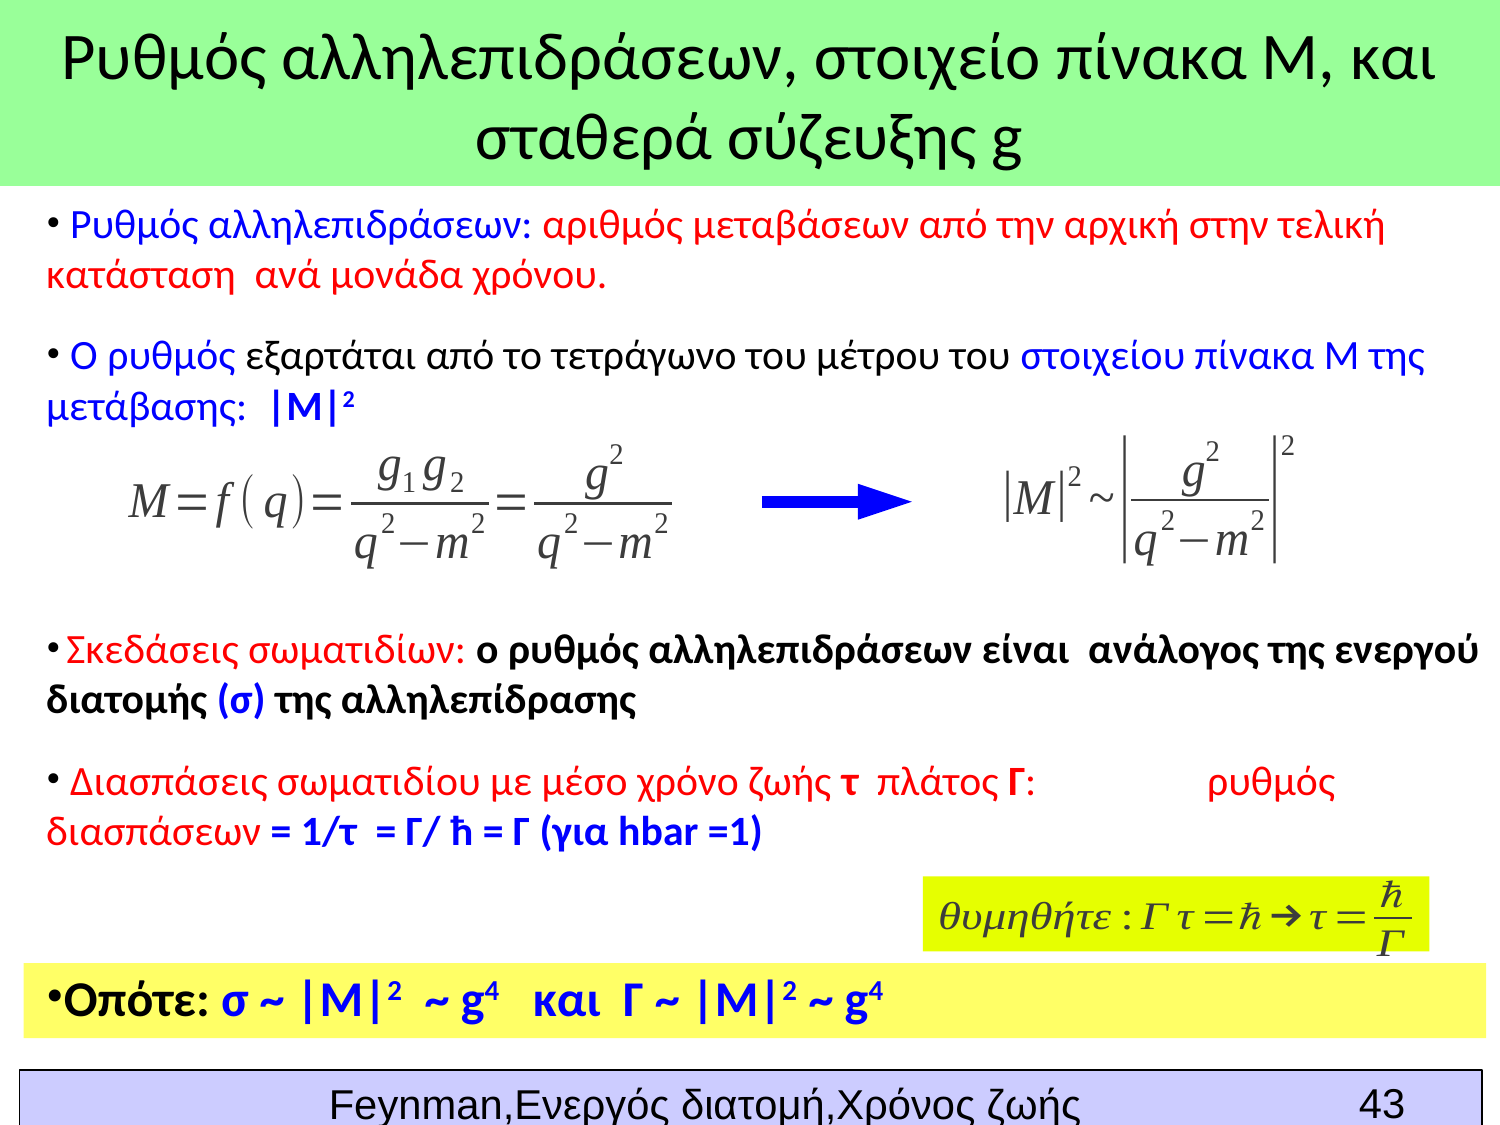

Ρυθμός αλληλεπιδράσεων, στοιχείο πίνακα Μ, και σταθερά σύζευξης g
 Pυθμός αλληλεπιδράσεων: αριθμός μεταβάσεων από την αρχική στην τελική κατάσταση ανά μονάδα χρόνου.
 Ο ρυθμός εξαρτάται από το τετράγωνο του μέτρου του στοιχείου πίνακα Μ της μετάβασης: |M|2
 Σκεδάσεις σωματιδίων: ο ρυθμός αλληλεπιδράσεων είναι ανάλογος της ενεργού διατομής (σ) της αλληλεπίδρασης
 Διασπάσεις σωματιδίου με μέσο χρόνο ζωής τ πλάτος Γ: ρυθμός διασπάσεων = 1/τ = Γ/ ħ = Γ (για hbar =1)
Οπότε: σ ~ |M|2 ~ g4 και Γ ~ |M|2 ~ g4
43
Feynman,Eνεργός διατομή,Xρόνος ζωής